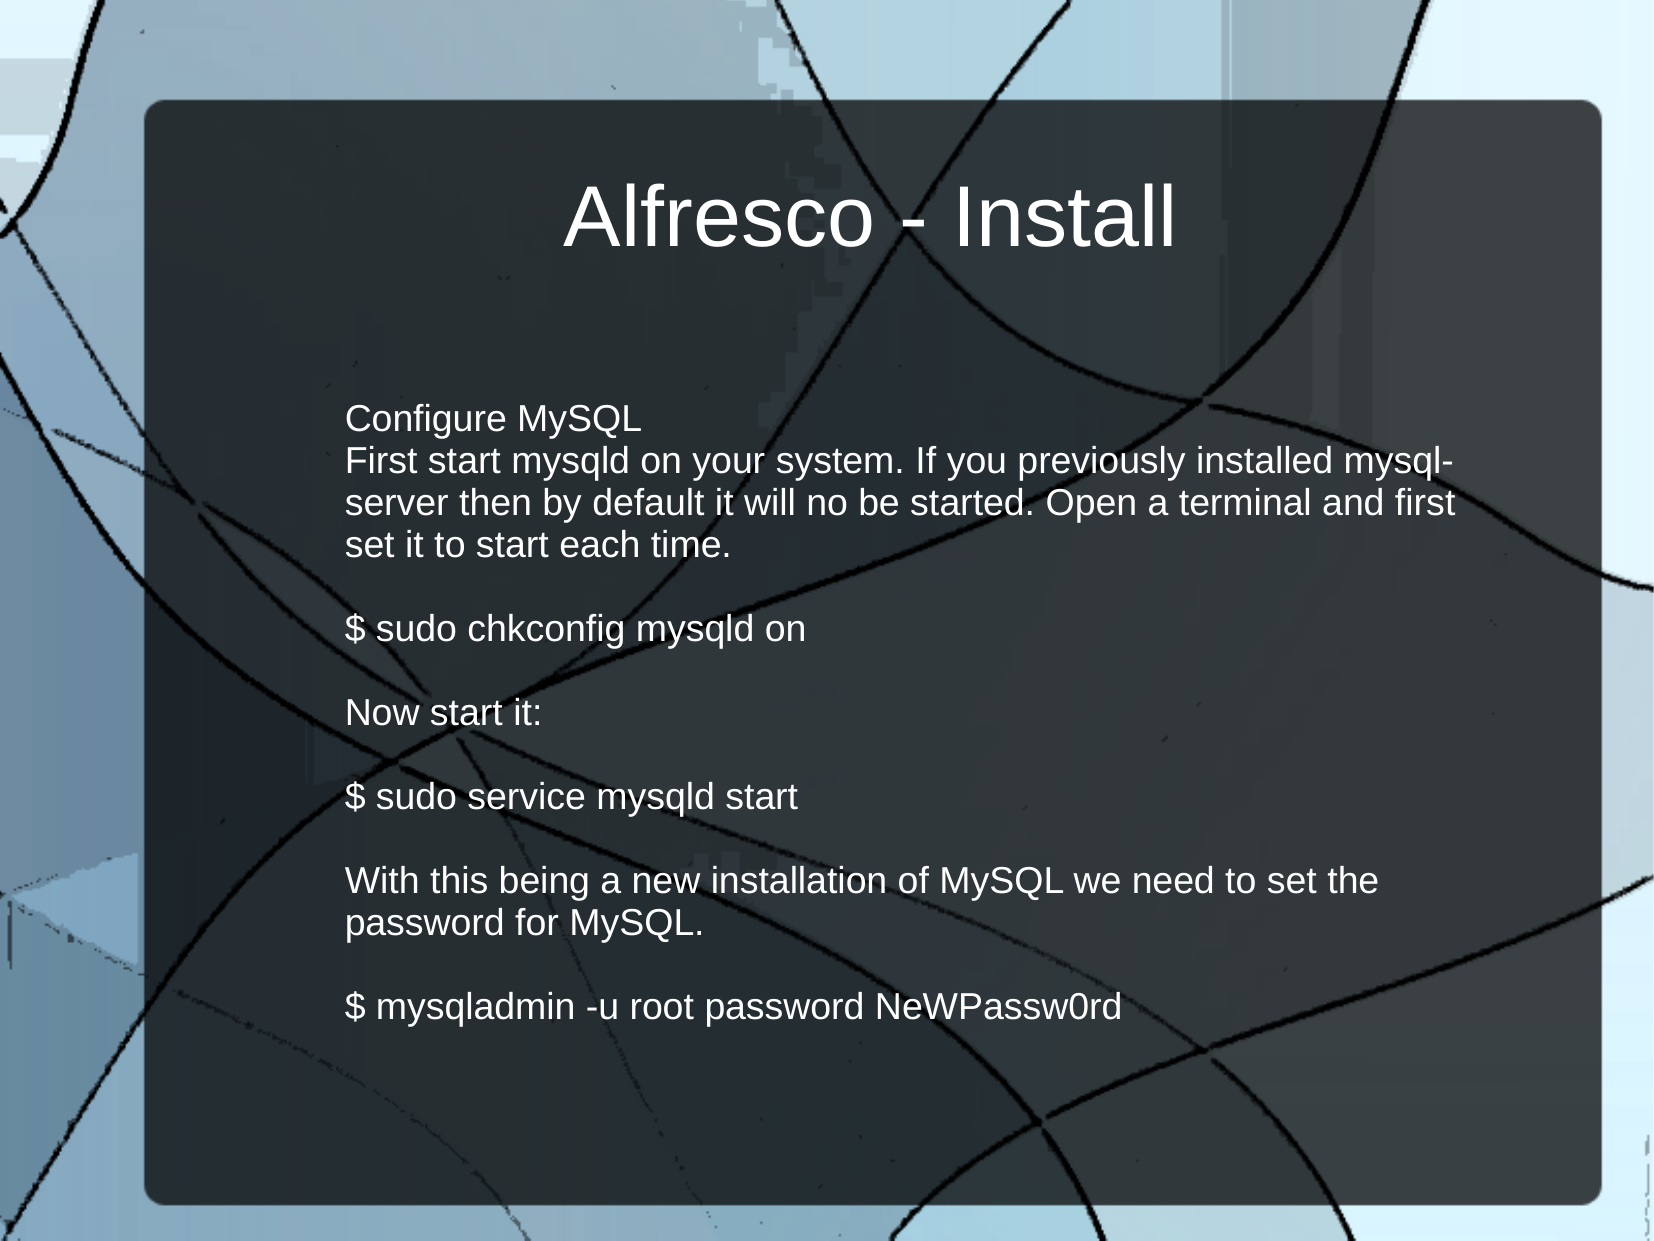

# Alfresco - Install
Configure MySQL
First start mysqld on your system. If you previously installed mysql-server then by default it will no be started. Open a terminal and first set it to start each time.
$ sudo chkconfig mysqld on
Now start it:
$ sudo service mysqld start
With this being a new installation of MySQL we need to set the password for MySQL.
$ mysqladmin -u root password NeWPassw0rd